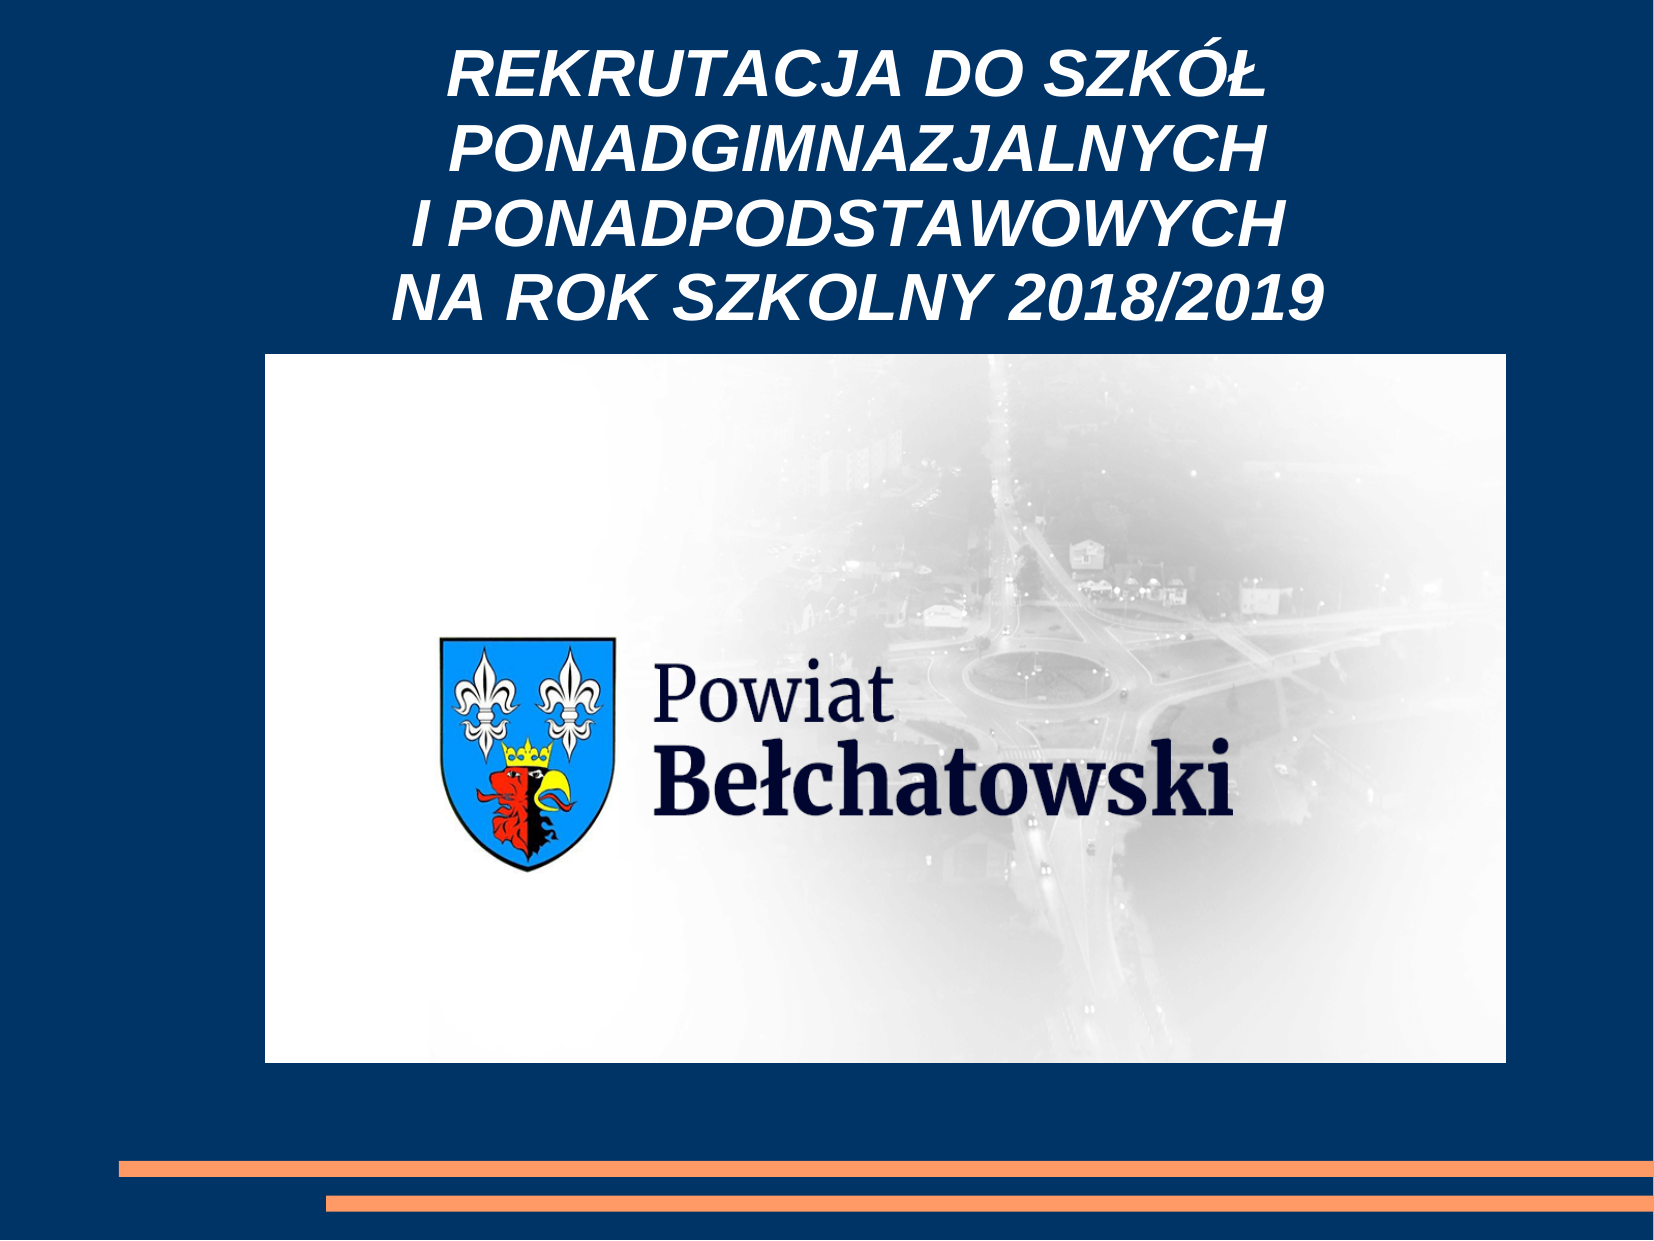

# REKRUTACJA DO SZKÓŁ PONADGIMNAZJALNYCH I PONADPODSTAWOWYCH NA ROK SZKOLNY 2018/2019